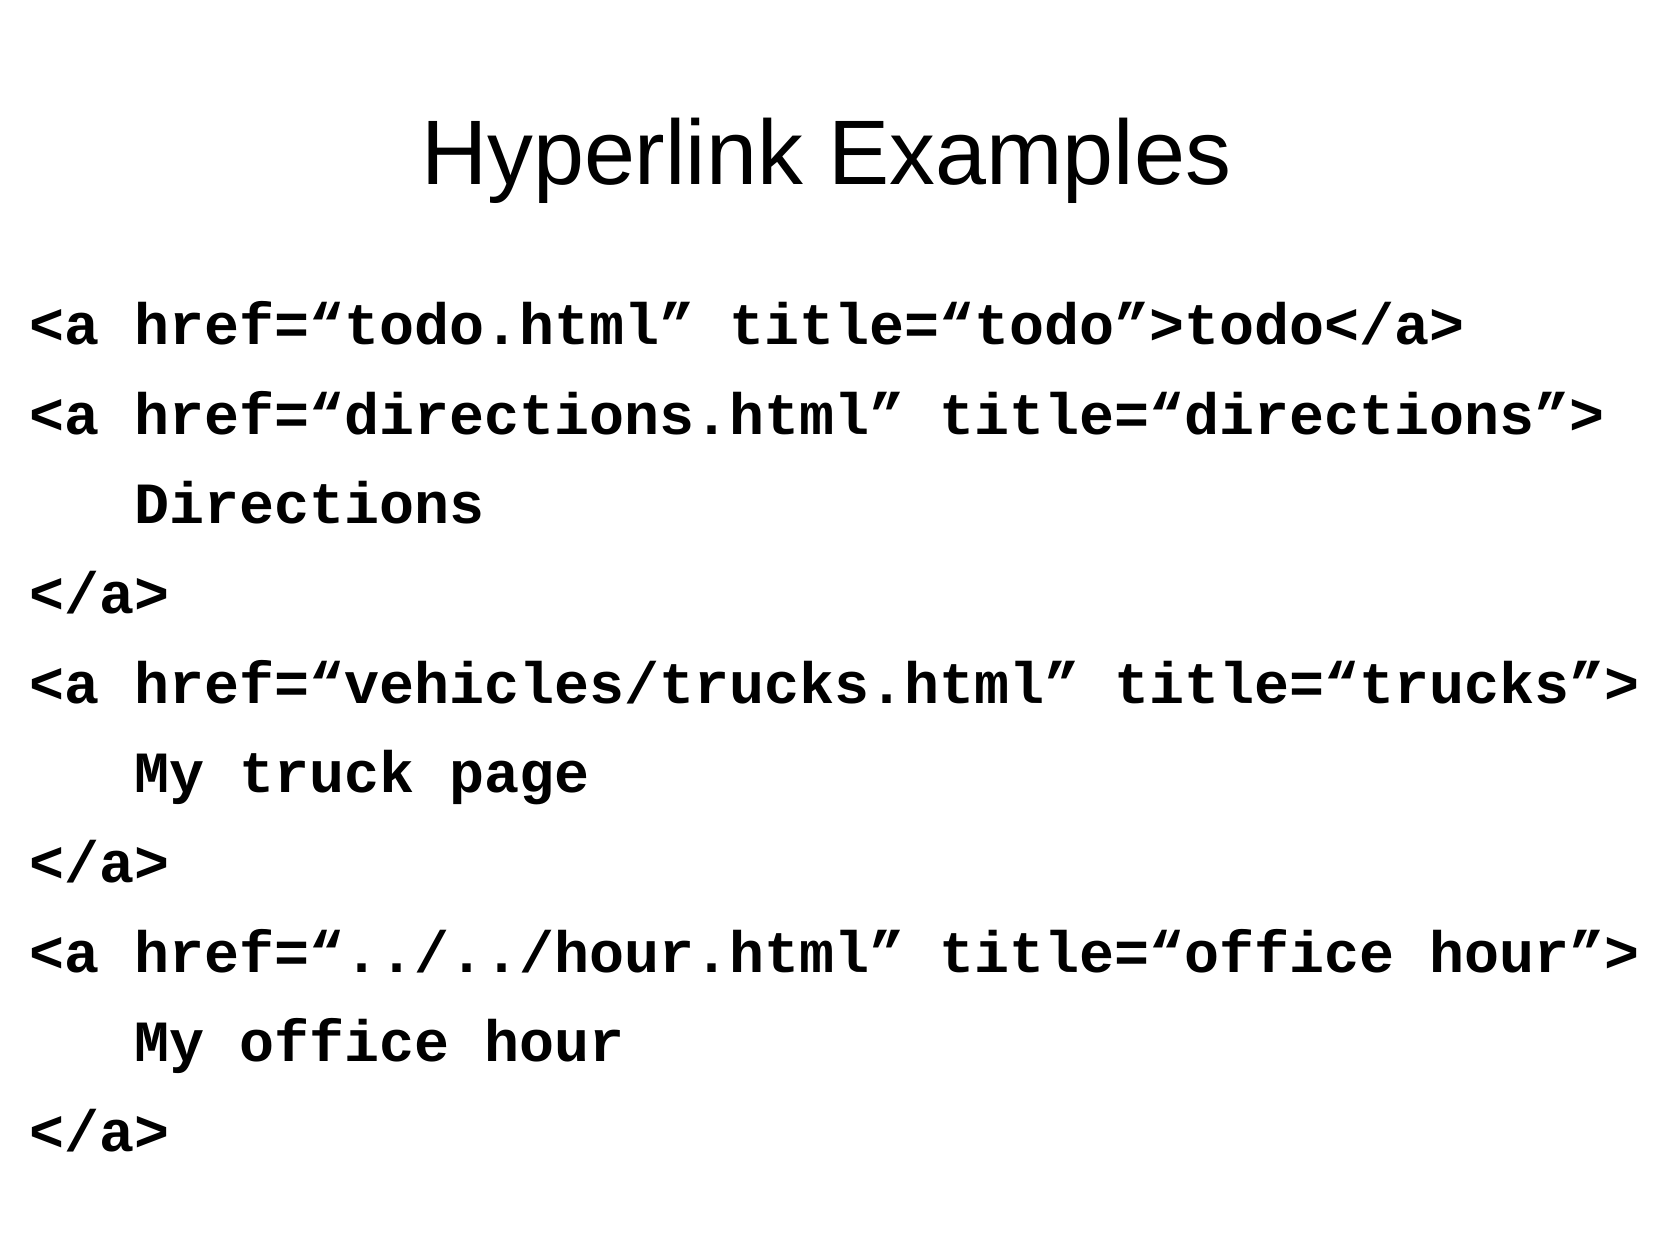

# Hyperlink Examples
<a href=“todo.html” title=“todo”>todo</a>
<a href=“directions.html” title=“directions”>
 Directions
</a>
<a href=“vehicles/trucks.html” title=“trucks”>
 My truck page
</a>
<a href=“../../hour.html” title=“office hour”>
 My office hour
</a>